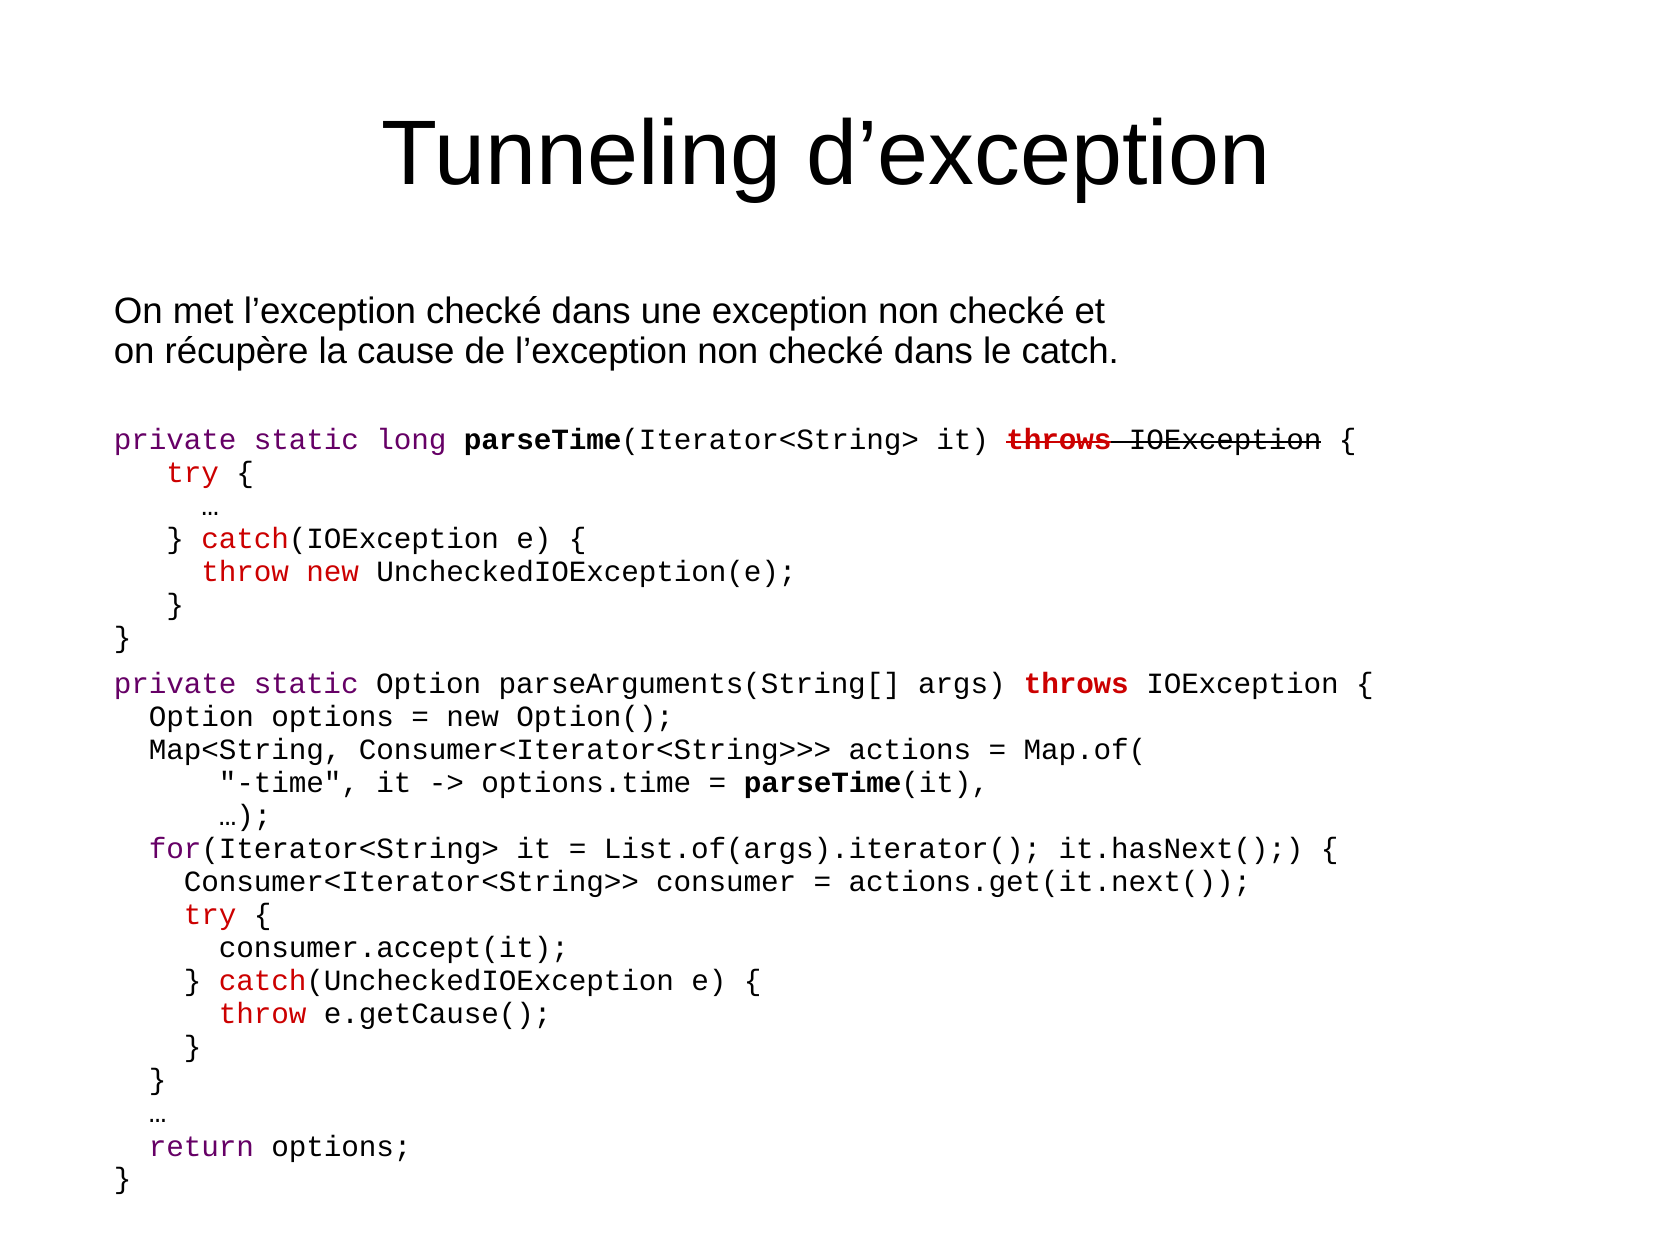

# Tunneling d’exception
On met l’exception checké dans une exception non checké et
on récupère la cause de l’exception non checké dans le catch.
private static long parseTime(Iterator<String> it) throws IOException {
 try {
 …
 } catch(IOException e) {
 throw new UncheckedIOException(e);
 }
}
private static Option parseArguments(String[] args) throws IOException {
 Option options = new Option();
 Map<String, Consumer<Iterator<String>>> actions = Map.of(
 "-time", it -> options.time = parseTime(it),
 …);
 for(Iterator<String> it = List.of(args).iterator(); it.hasNext();) {
 Consumer<Iterator<String>> consumer = actions.get(it.next());
 try {
 consumer.accept(it);
 } catch(UncheckedIOException e) {
 throw e.getCause();
 }
 }
 …
 return options;
}